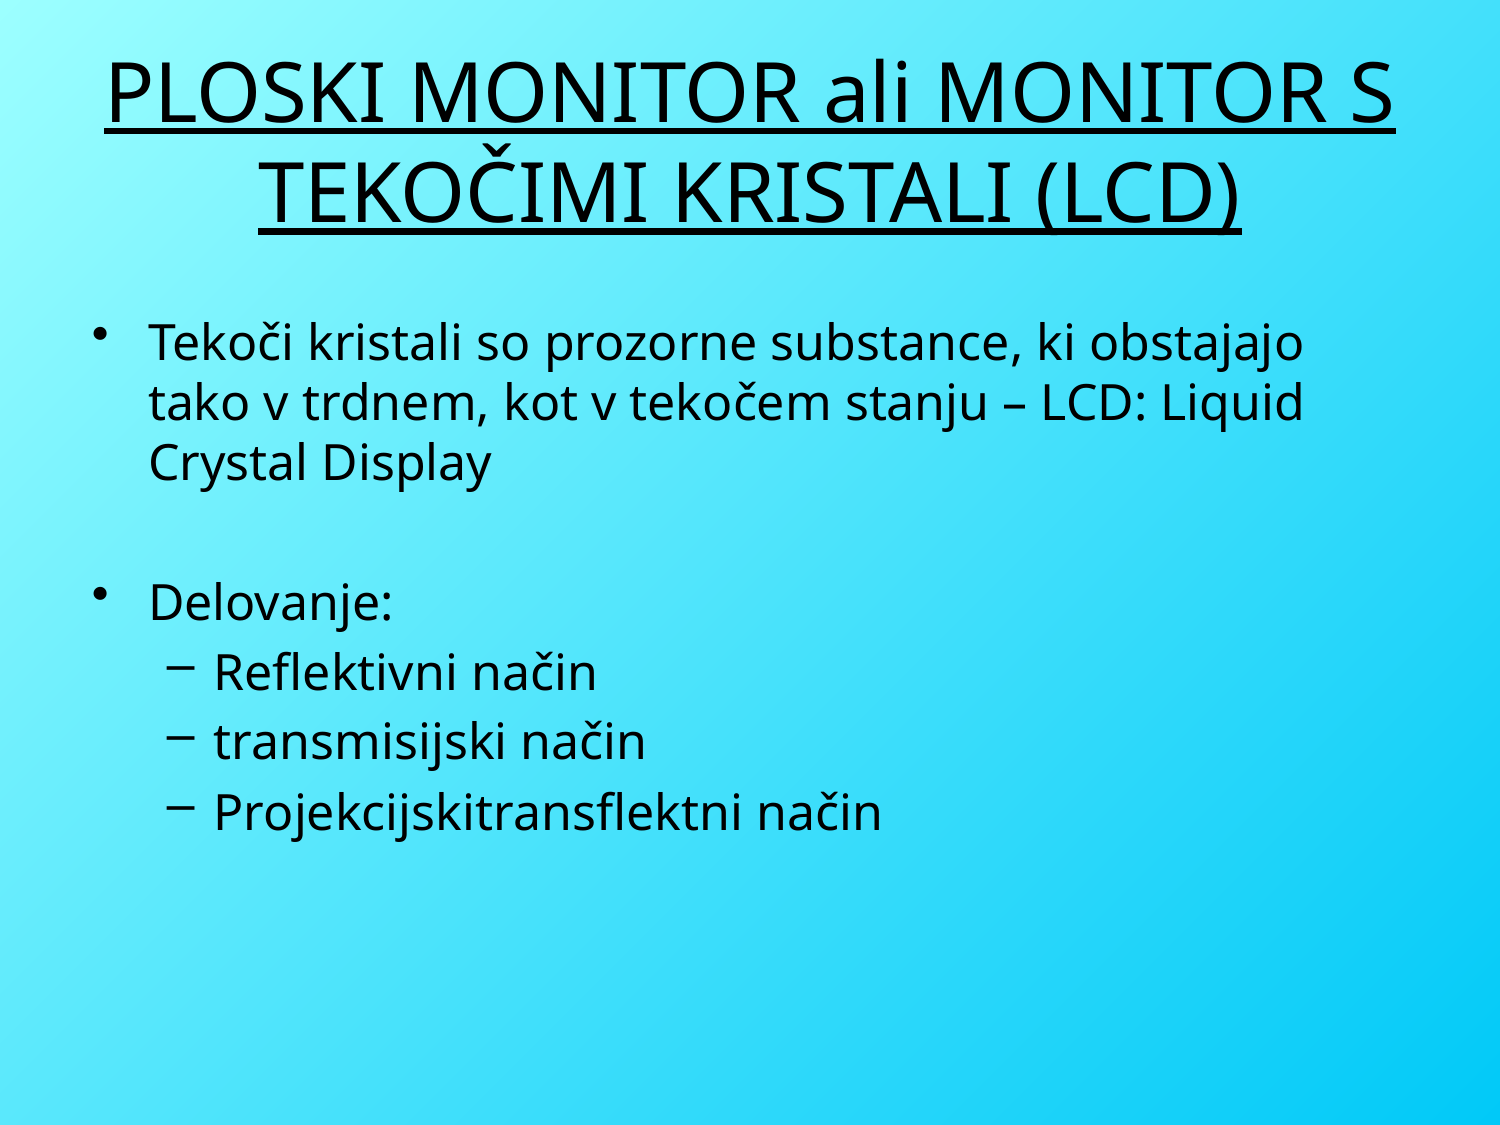

# PLOSKI MONITOR ali MONITOR S TEKOČIMI KRISTALI (LCD)
Tekoči kristali so prozorne substance, ki obstajajo tako v trdnem, kot v tekočem stanju – LCD: Liquid Crystal Display
Delovanje:
Reflektivni način
transmisijski način
Projekcijskitransflektni način